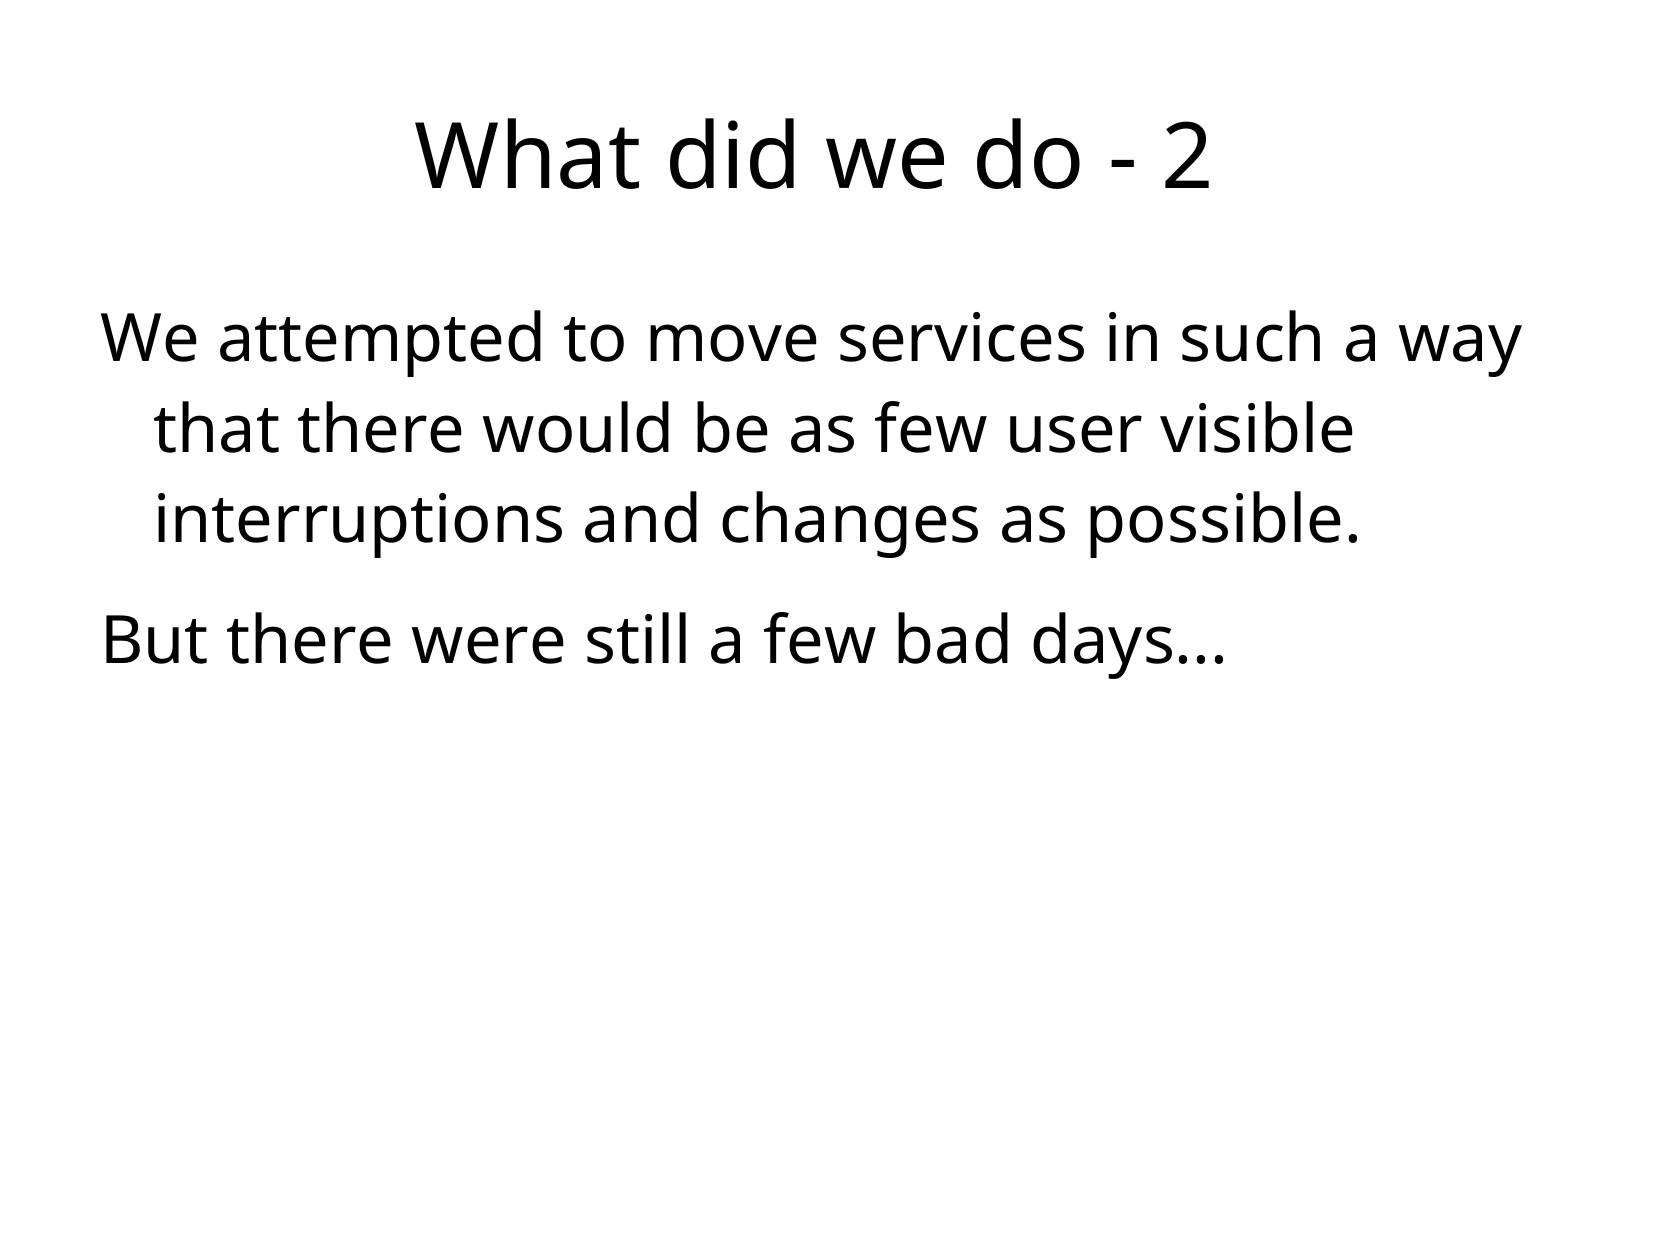

# What did we do - 2
We attempted to move services in such a way that there would be as few user visible interruptions and changes as possible.
But there were still a few bad days...